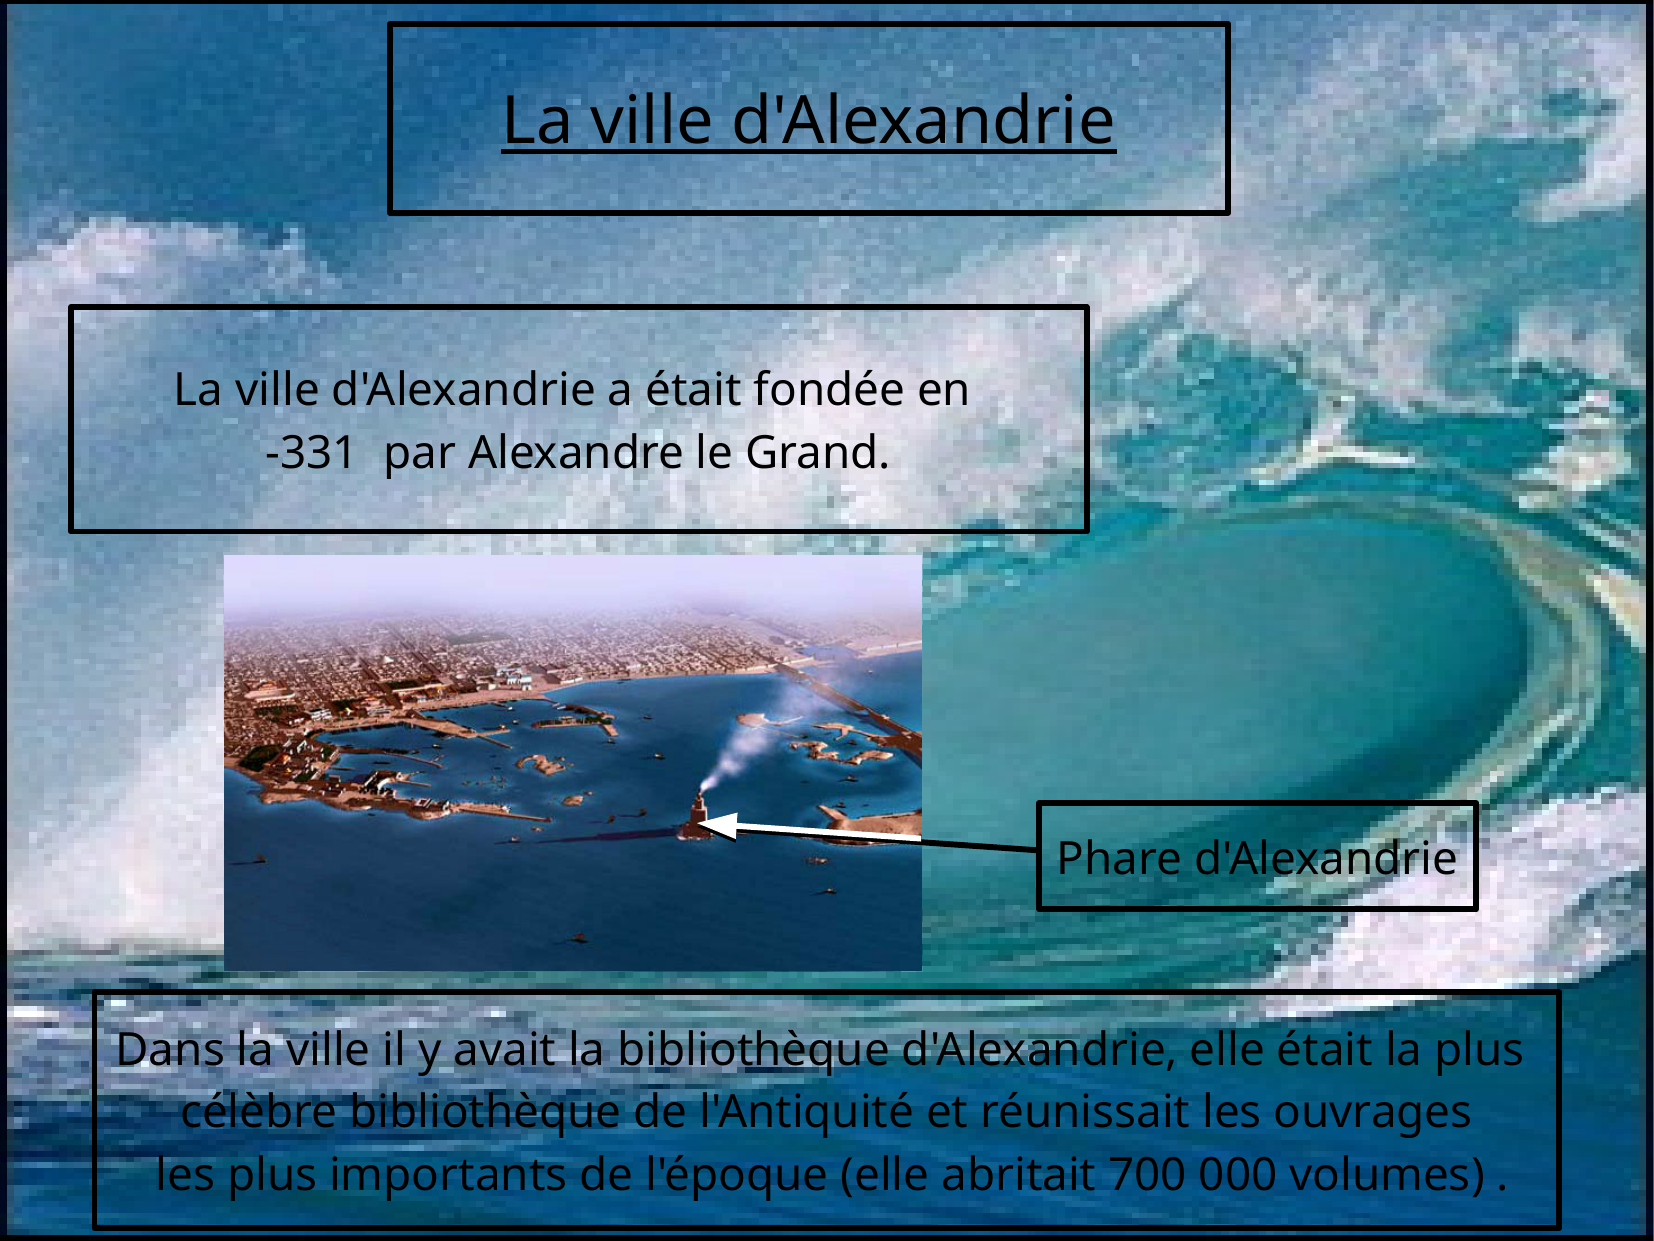

La ville d'Alexandrie
La ville d'Alexandrie a était fondée en
 -331 par Alexandre le Grand.
Phare d'Alexandrie
Dans la ville il y avait la bibliothèque d'Alexandrie, elle était la plus
célèbre bibliothèque de l'Antiquité et réunissait les ouvrages
 les plus importants de l'époque (elle abritait 700 000 volumes) .